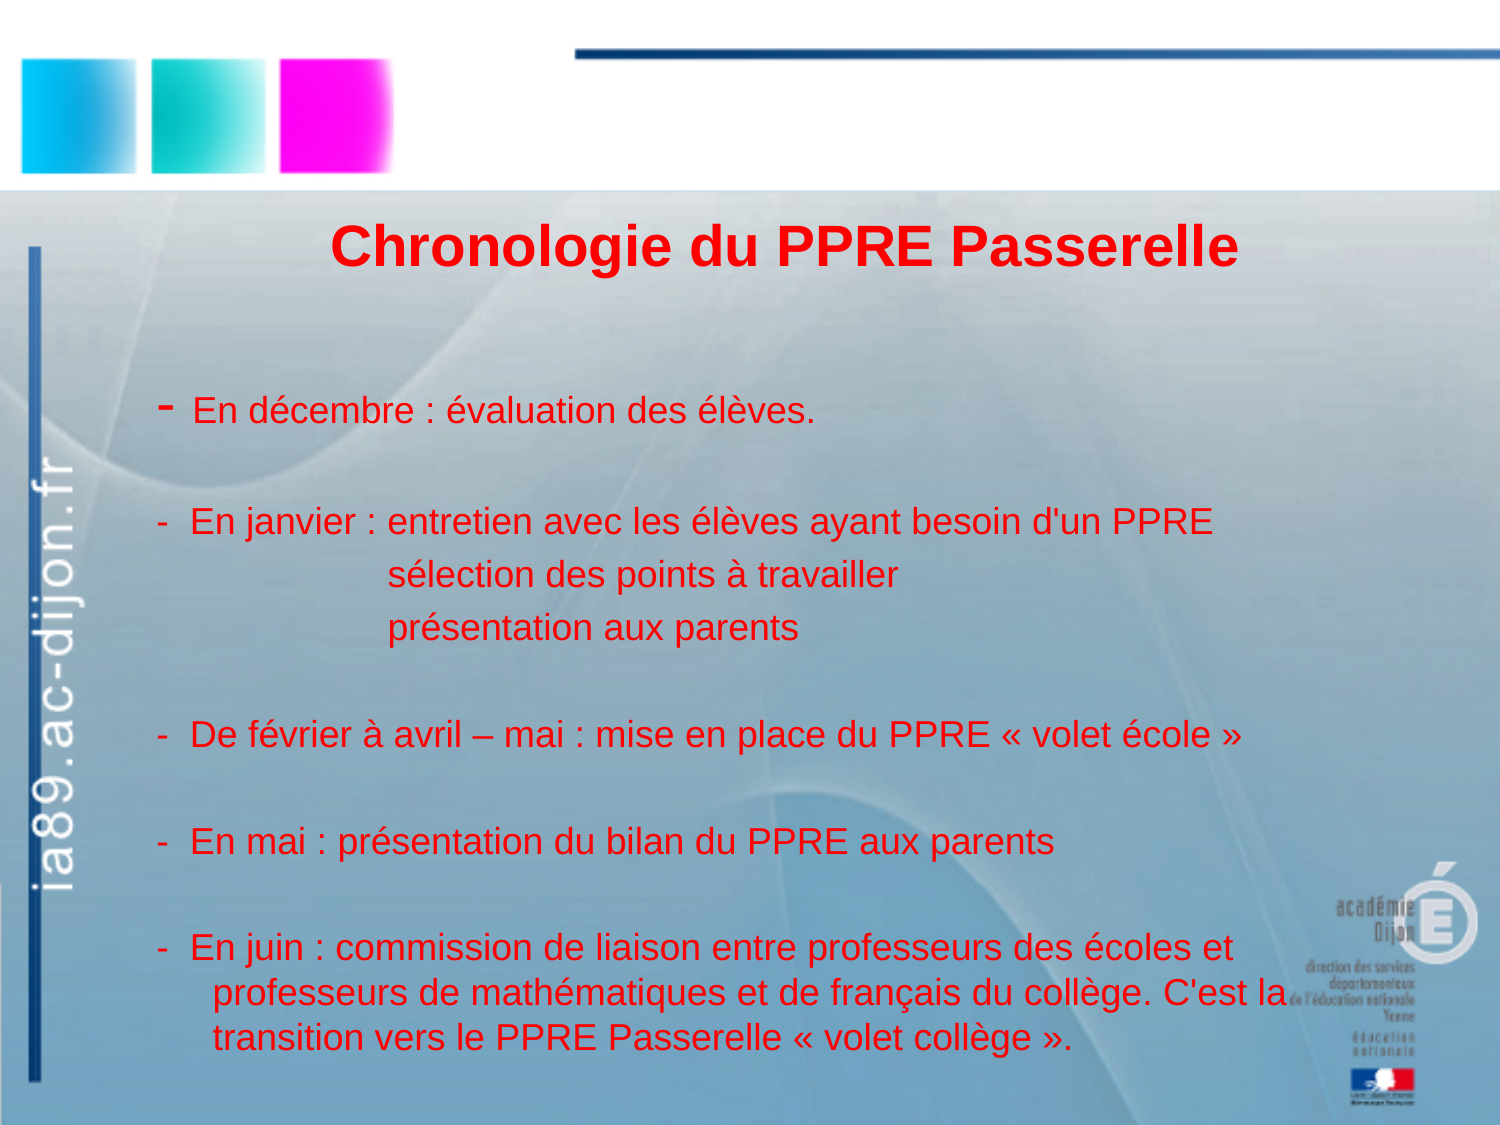

#
Chronologie du PPRE Passerelle
- En décembre : évaluation des élèves.
- En janvier : entretien avec les élèves ayant besoin d'un PPRE
 sélection des points à travailler
 présentation aux parents
- De février à avril – mai : mise en place du PPRE « volet école »
- En mai : présentation du bilan du PPRE aux parents
- En juin : commission de liaison entre professeurs des écoles et professeurs de mathématiques et de français du collège. C'est la transition vers le PPRE Passerelle « volet collège ».